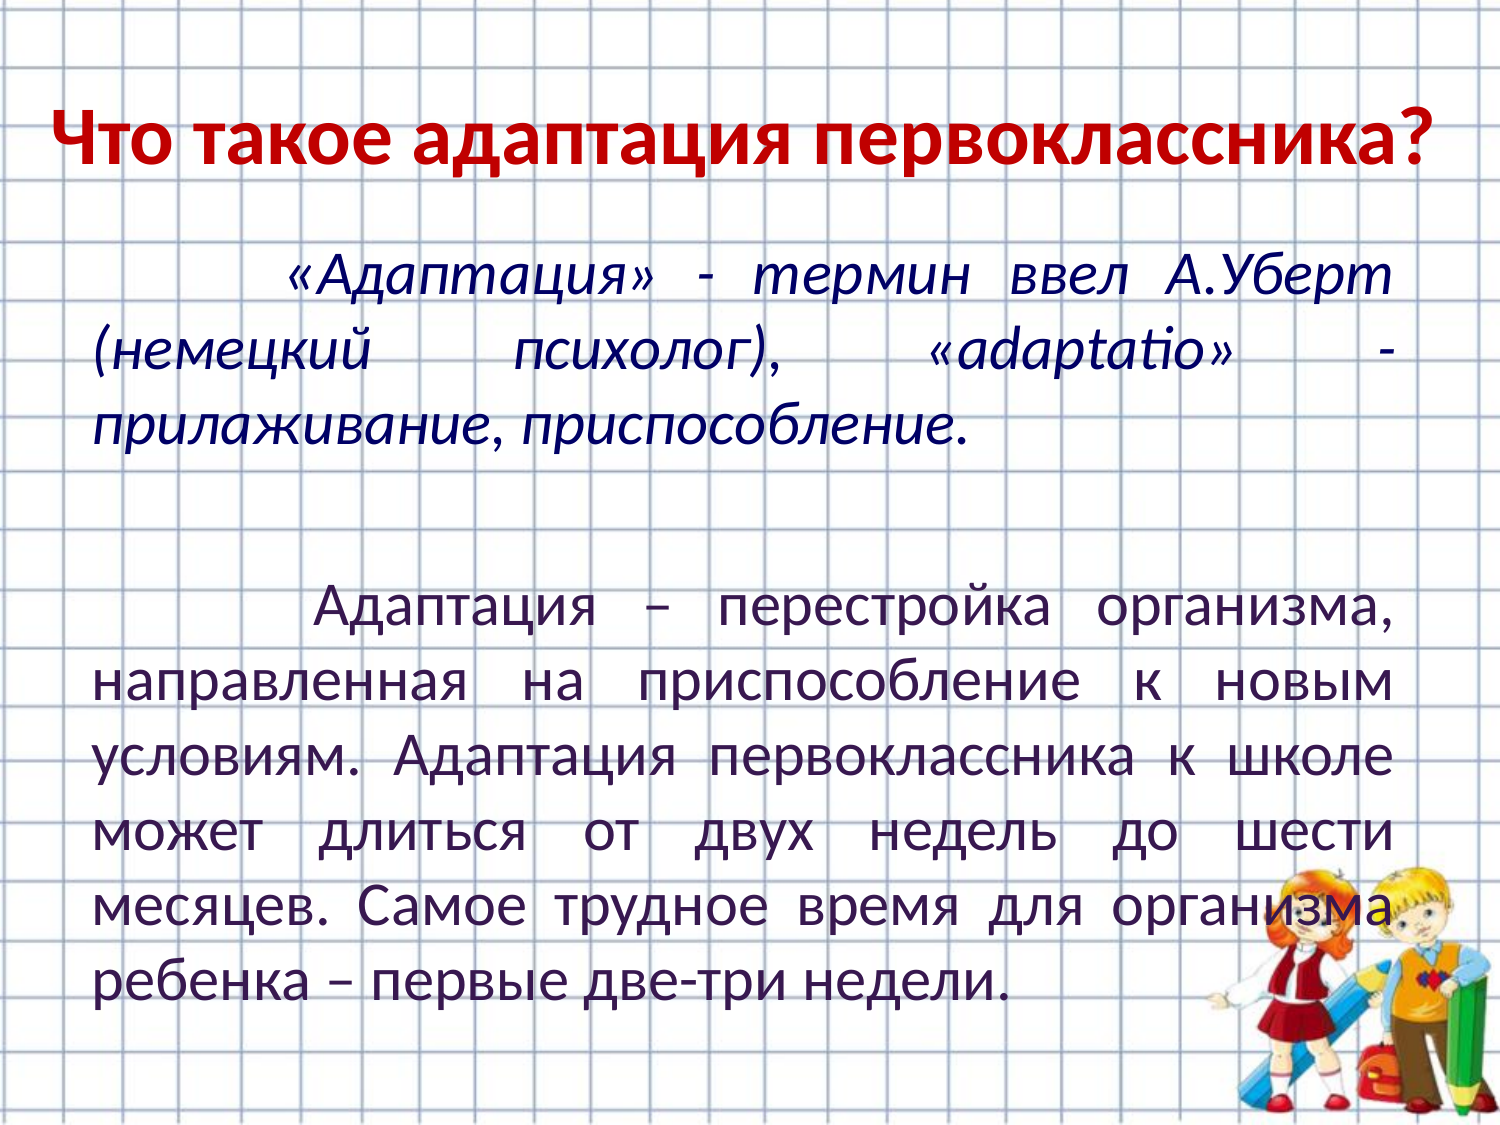

Что такое адаптация первоклассника?
# «Адаптация» - термин ввел А.Уберт (немецкий психолог), «adaрtatio» - прилаживание, приспособление.
 Адаптация – перестройка организма, направленная на приспособление к новым условиям. Адаптация первоклассника к школе может длиться от двух недель до шести месяцев. Самое трудное время для организма ребенка – первые две-три недели.